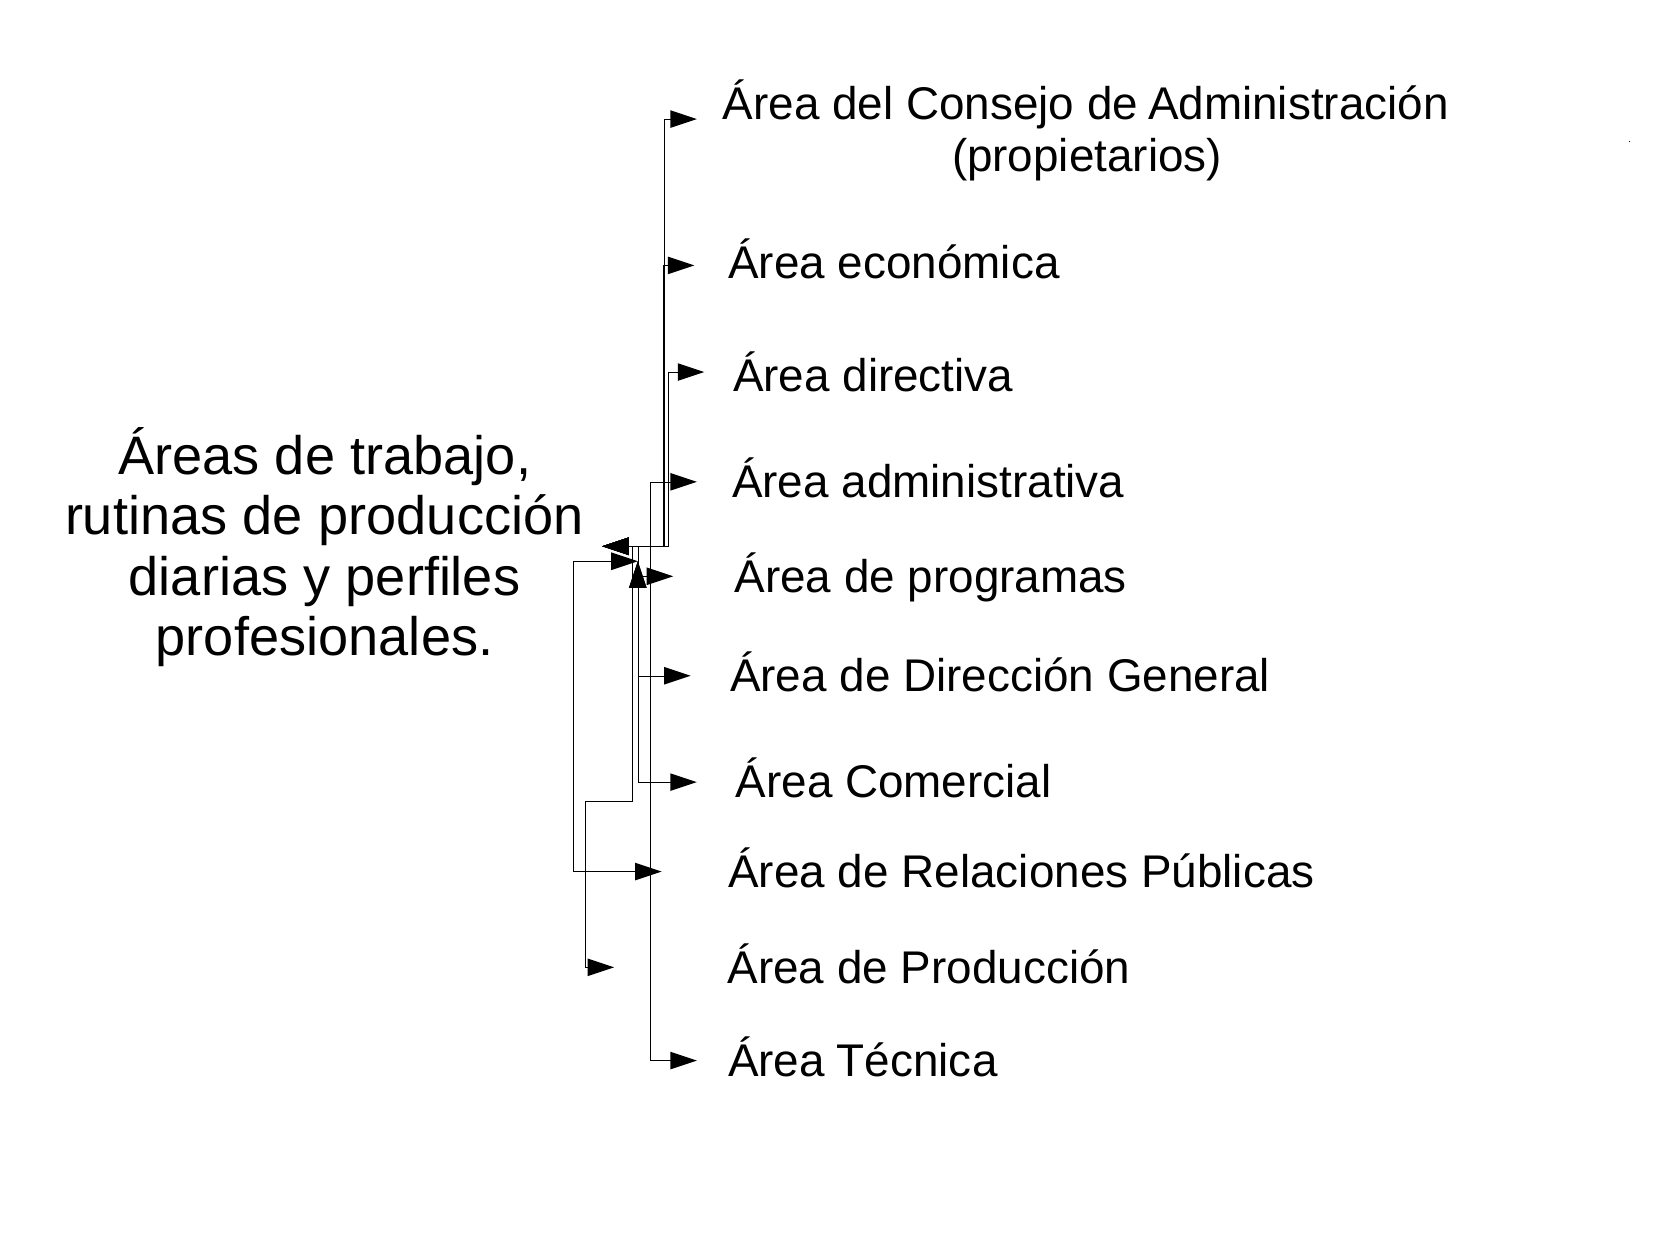

Área del Consejo de Administración
(propietarios)
Área económica
Área directiva
# Áreas de trabajo, rutinas de producción diarias y perfiles profesionales.
Área administrativa
Área de programas
Área de Dirección General
Área Comercial
Área de Relaciones Públicas
Área de Producción
Área Técnica